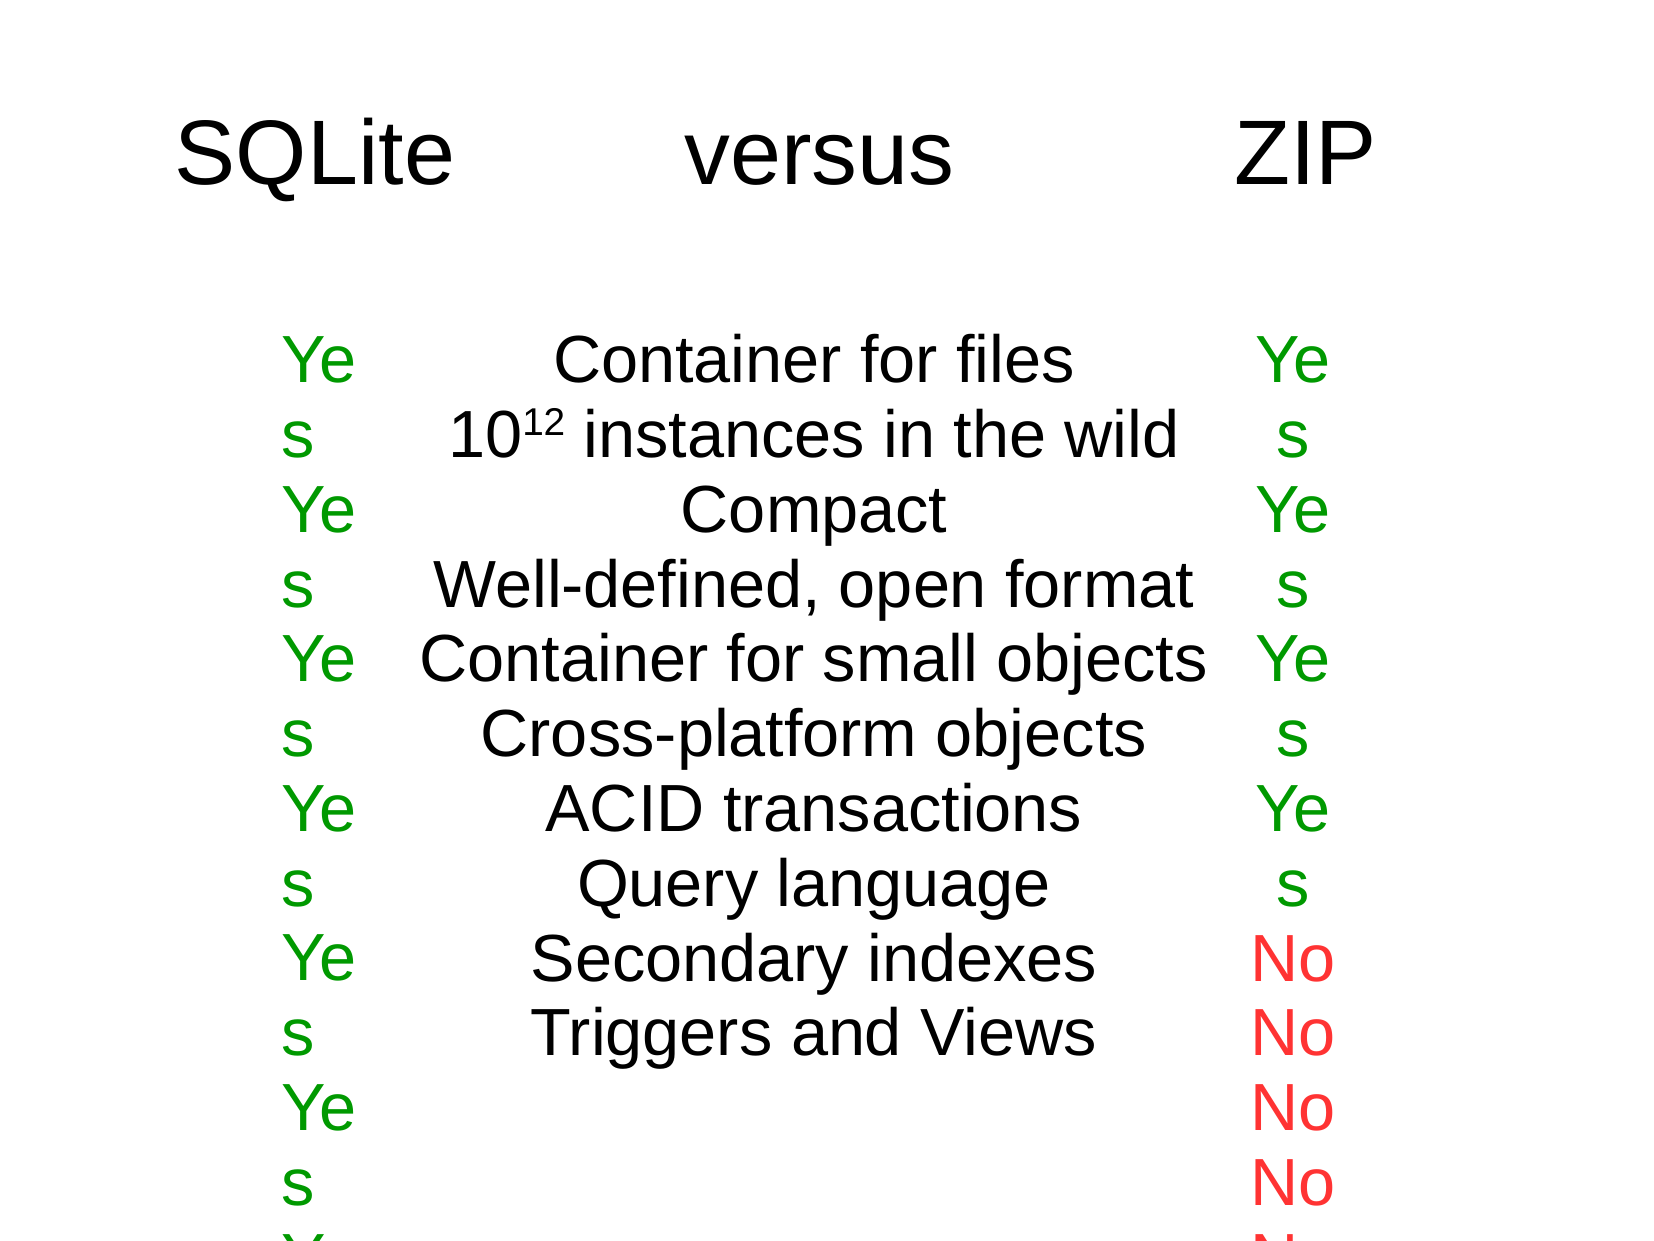

# SQLite versus ZIP
Yes
Yes
Yes
Yes
Yes
Yes
Yes
Yes
Yes
Yes
Container for files
1012 instances in the wild
Compact
Well-defined, open format
Container for small objects
Cross-platform objects
ACID transactions
Query language
Secondary indexes
Triggers and Views
Yes
Yes
Yes
Yes
No
No
No
No
No
No